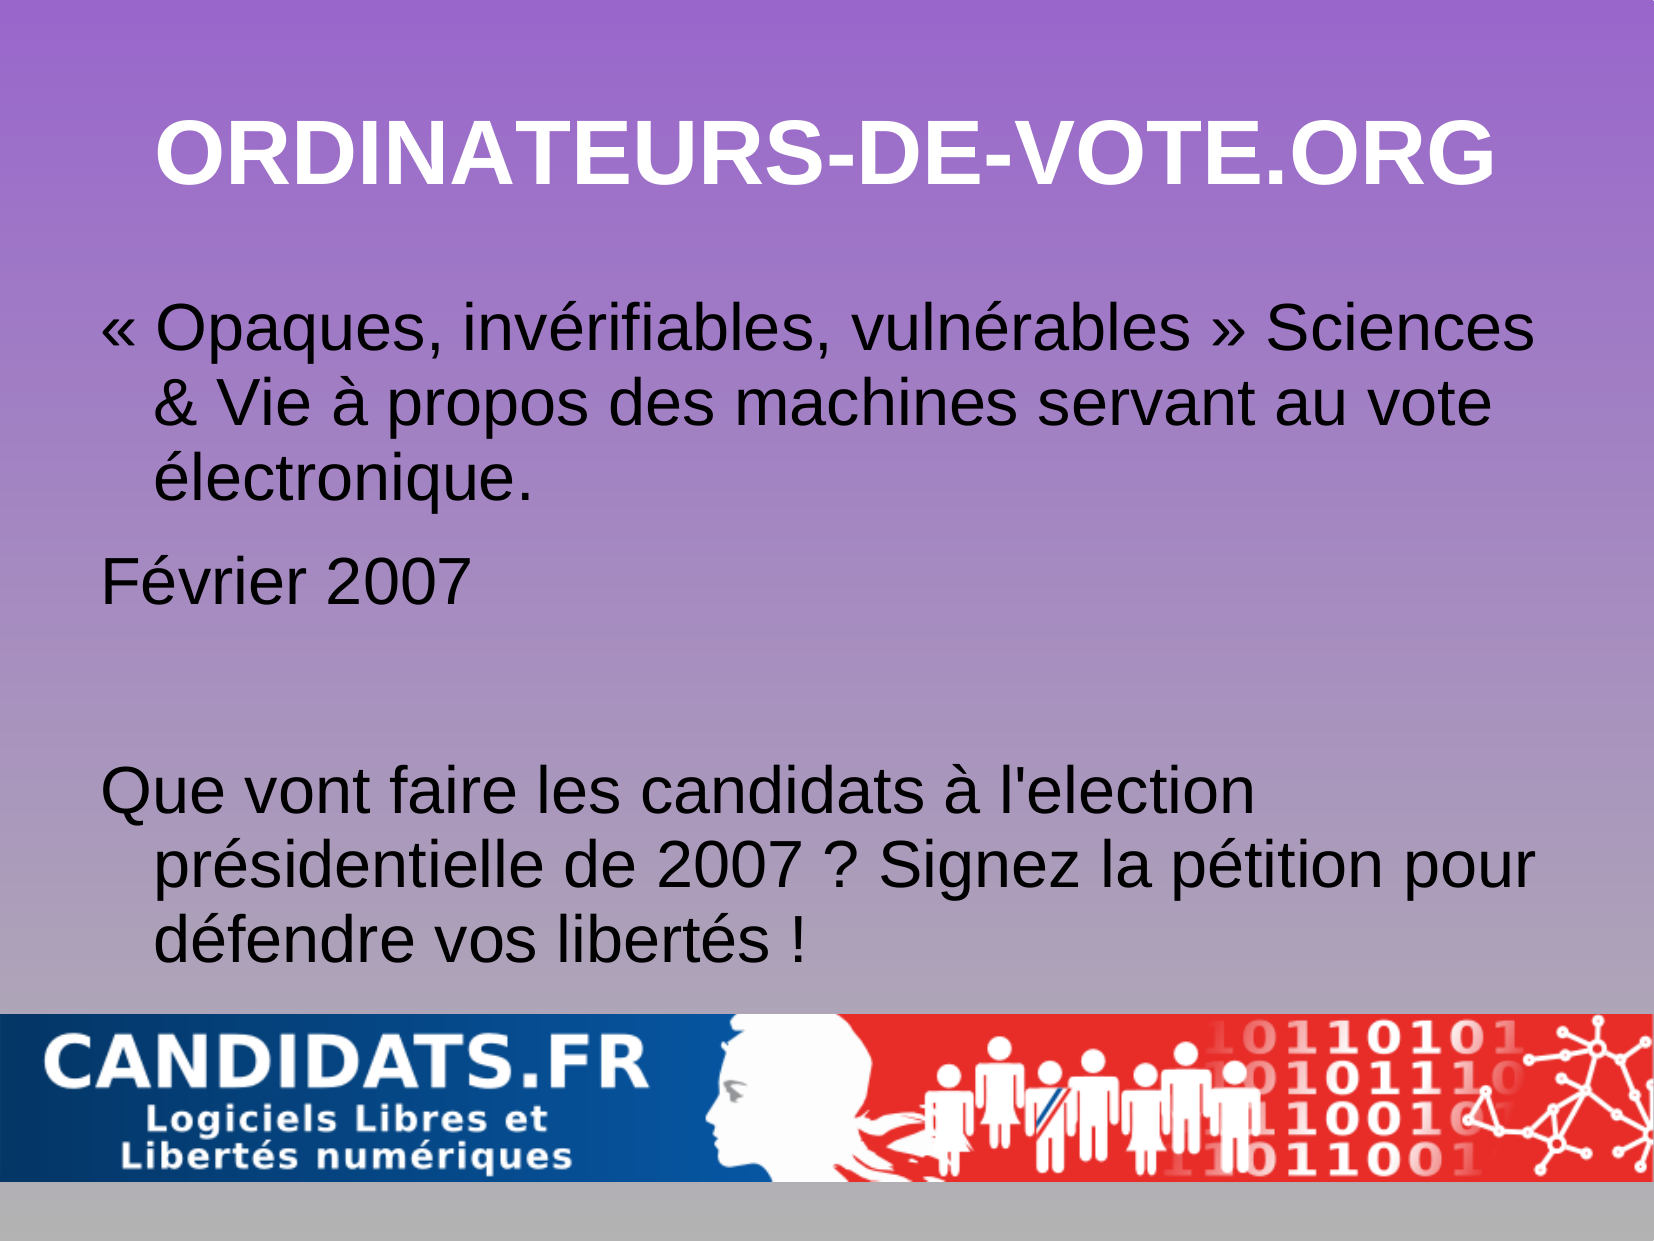

# ORDINATEURS-DE-VOTE.ORG
« Opaques, invérifiables, vulnérables » Sciences & Vie à propos des machines servant au vote électronique.
Février 2007
Que vont faire les candidats à l'election présidentielle de 2007 ? Signez la pétition pour défendre vos libertés !